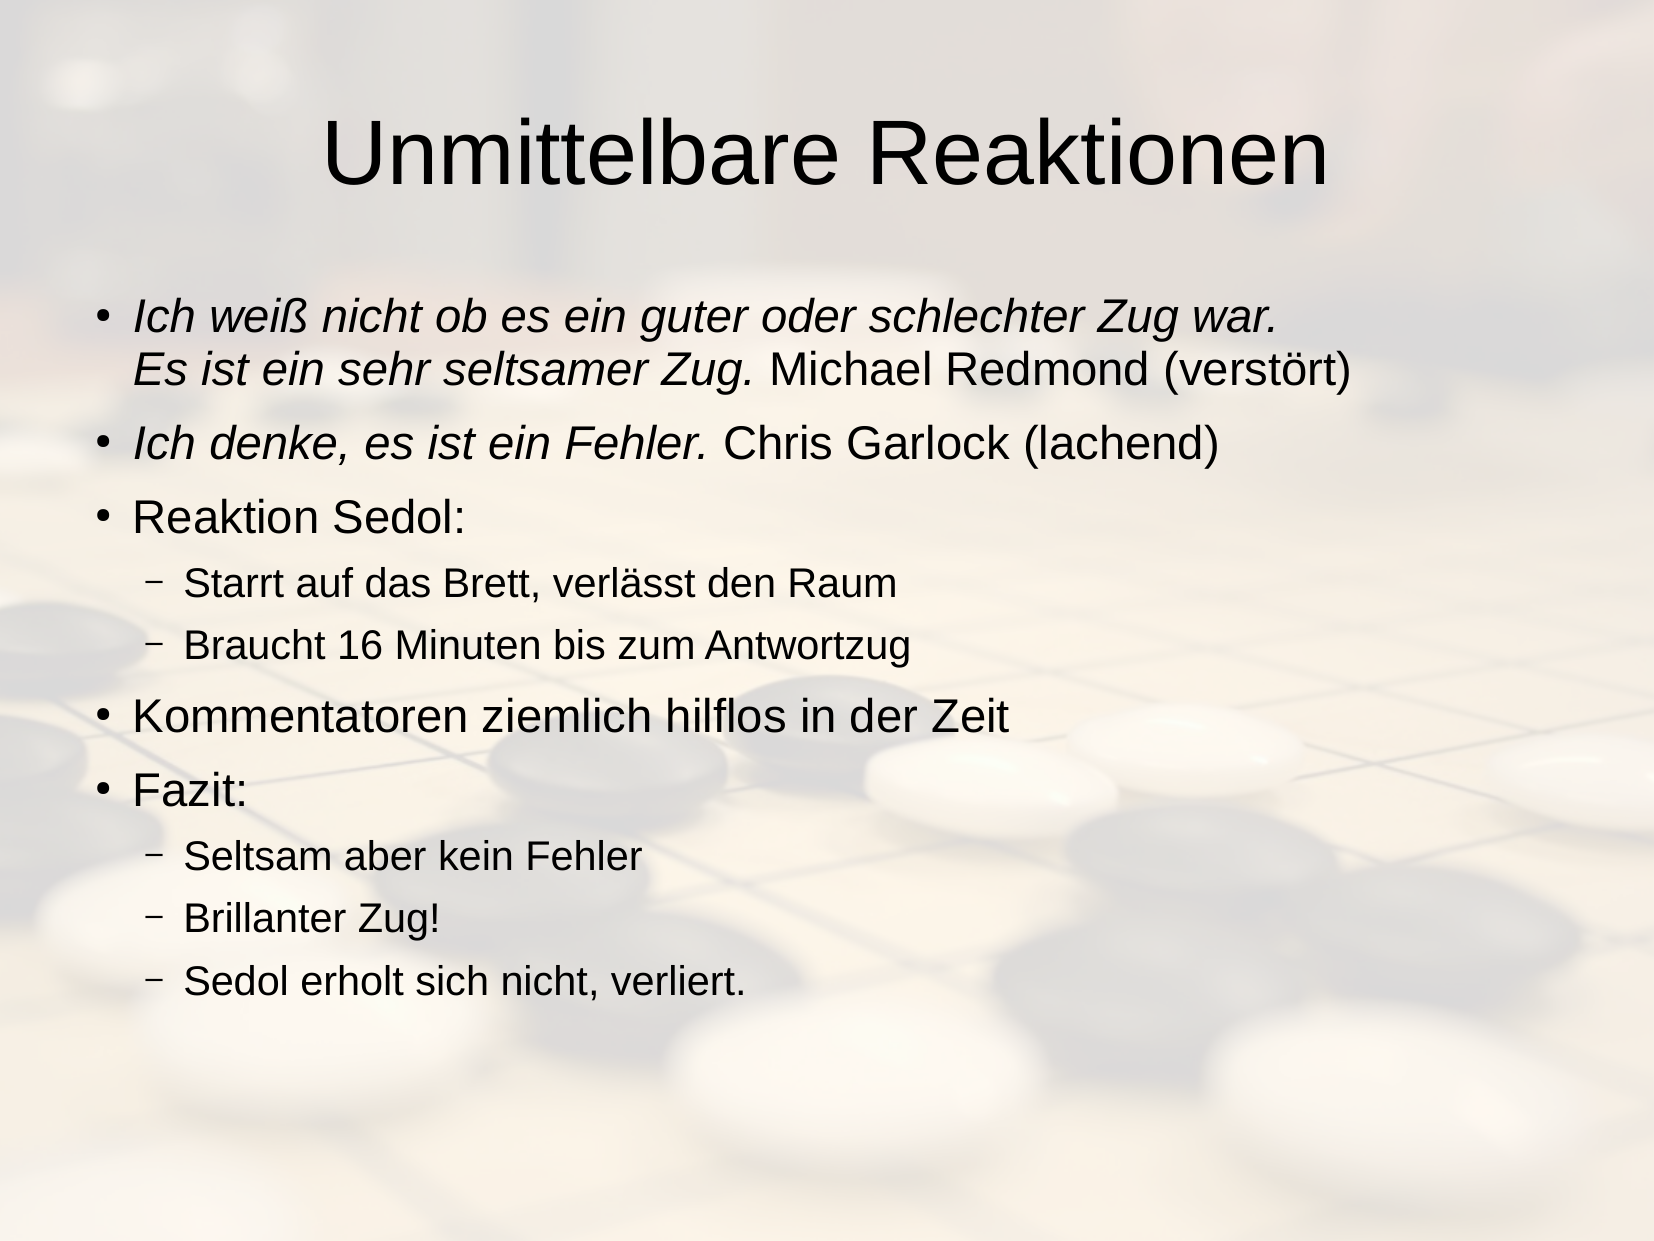

# Unmittelbare Reaktionen
Ich weiß nicht ob es ein guter oder schlechter Zug war.
Es ist ein sehr seltsamer Zug. Michael Redmond (verstört)
Ich denke, es ist ein Fehler. Chris Garlock (lachend)
Reaktion Sedol:
Starrt auf das Brett, verlässt den Raum
Braucht 16 Minuten bis zum Antwortzug
Kommentatoren ziemlich hilflos in der Zeit
Fazit:
Seltsam aber kein Fehler
Brillanter Zug!
Sedol erholt sich nicht, verliert.